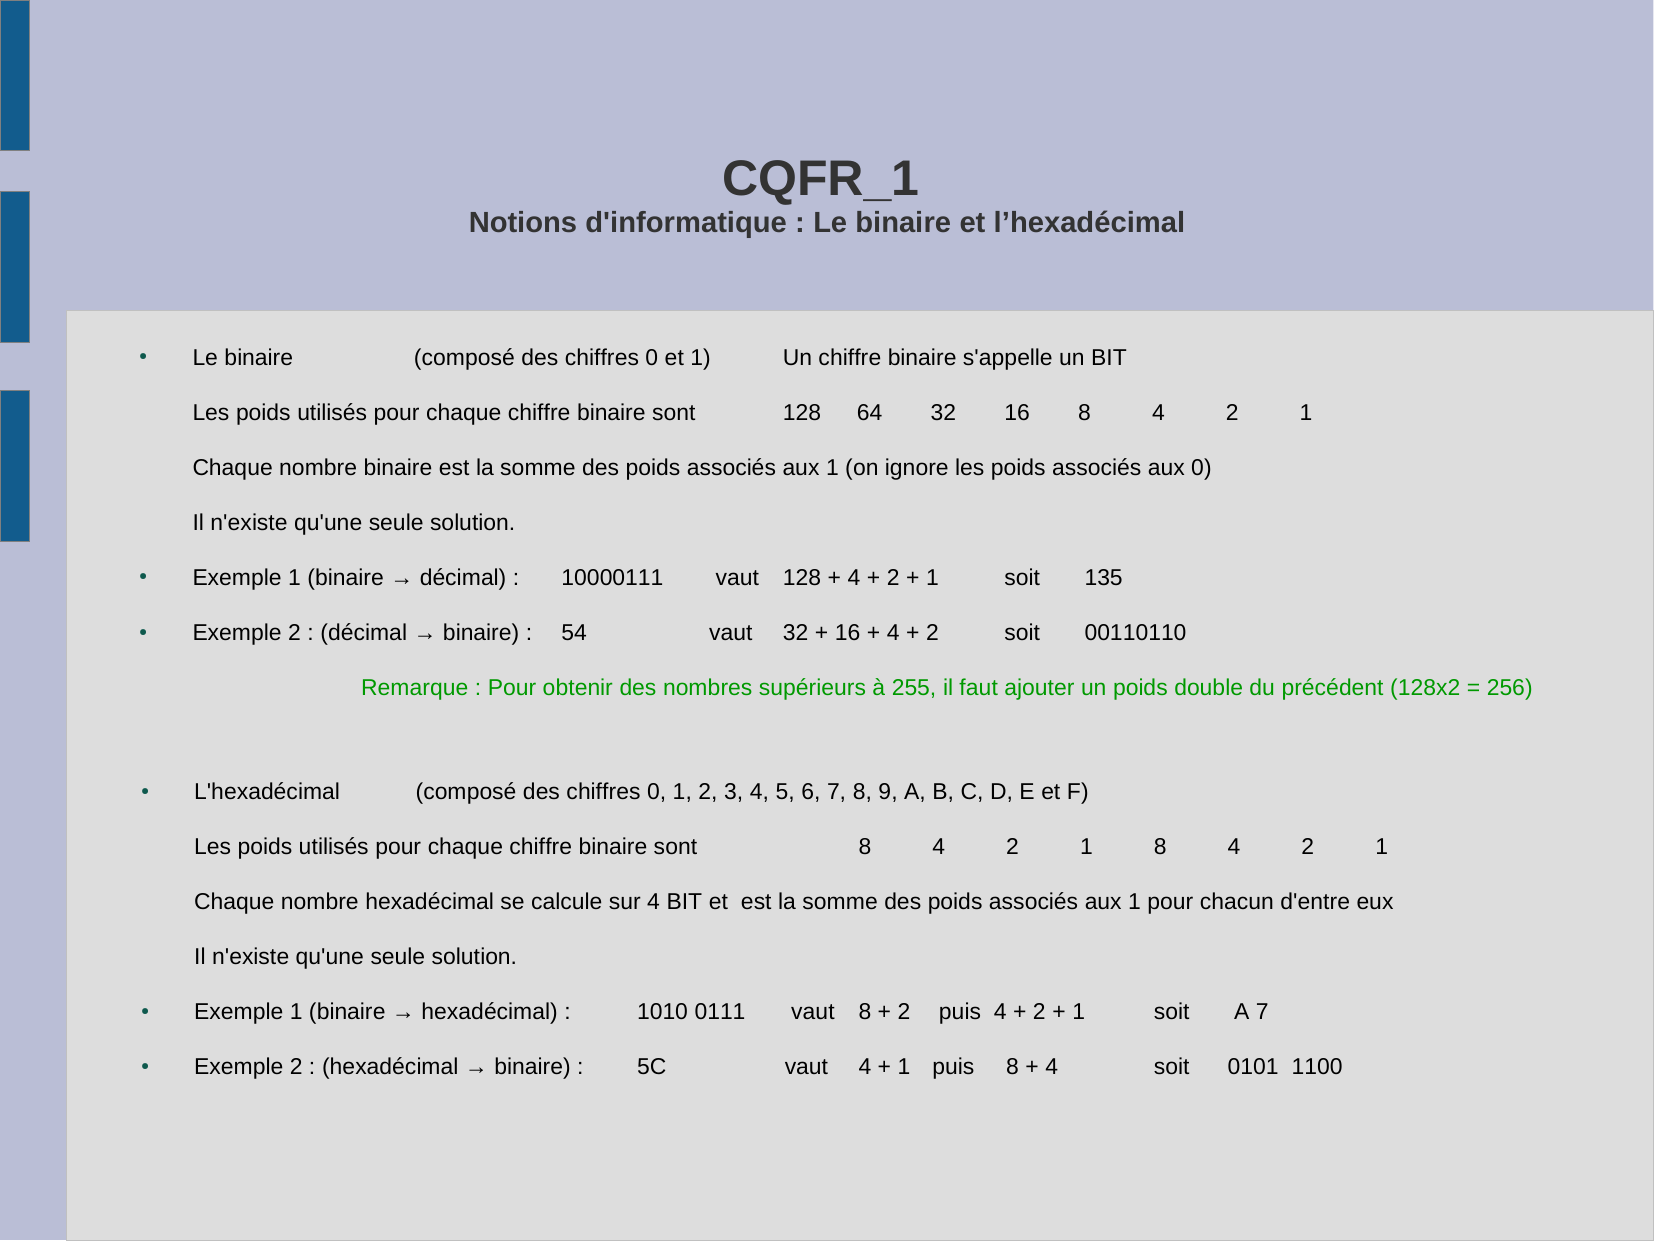

# CQFR_1  Notions d'informatique : Le binaire et l’hexadécimal
Le binaire 		(composé des chiffres 0 et 1)	Un chiffre binaire s'appelle un BIT
Les poids utilisés pour chaque chiffre binaire sont 		128	64	32	16	8	4	2	1
Chaque nombre binaire est la somme des poids associés aux 1 (on ignore les poids associés aux 0)
Il n'existe qu'une seule solution.
Exemple 1 (binaire → décimal) : 	10000111	 vaut 	128 + 4 + 2 + 1 	soit	 135
Exemple 2 : (décimal → binaire) : 	54 		vaut 	32 + 16 + 4 + 2	soit 	 00110110
Remarque : Pour obtenir des nombres supérieurs à 255, il faut ajouter un poids double du précédent (128x2 = 256)
L'hexadécimal		(composé des chiffres 0, 1, 2, 3, 4, 5, 6, 7, 8, 9, A, B, C, D, E et F)
Les poids utilisés pour chaque chiffre binaire sont 			8	4	2	1	8	4	2	1
Chaque nombre hexadécimal se calcule sur 4 BIT et est la somme des poids associés aux 1 pour chacun d'entre eux
Il n'existe qu'une seule solution.
Exemple 1 (binaire → hexadécimal) : 	1010 0111	 vaut 	8 + 2 	 puis 4 + 2 + 1 	soit	 A 7
Exemple 2 : (hexadécimal → binaire) : 	5C		vaut 	4 + 1	puis	8 + 4 		soit 	0101 1100